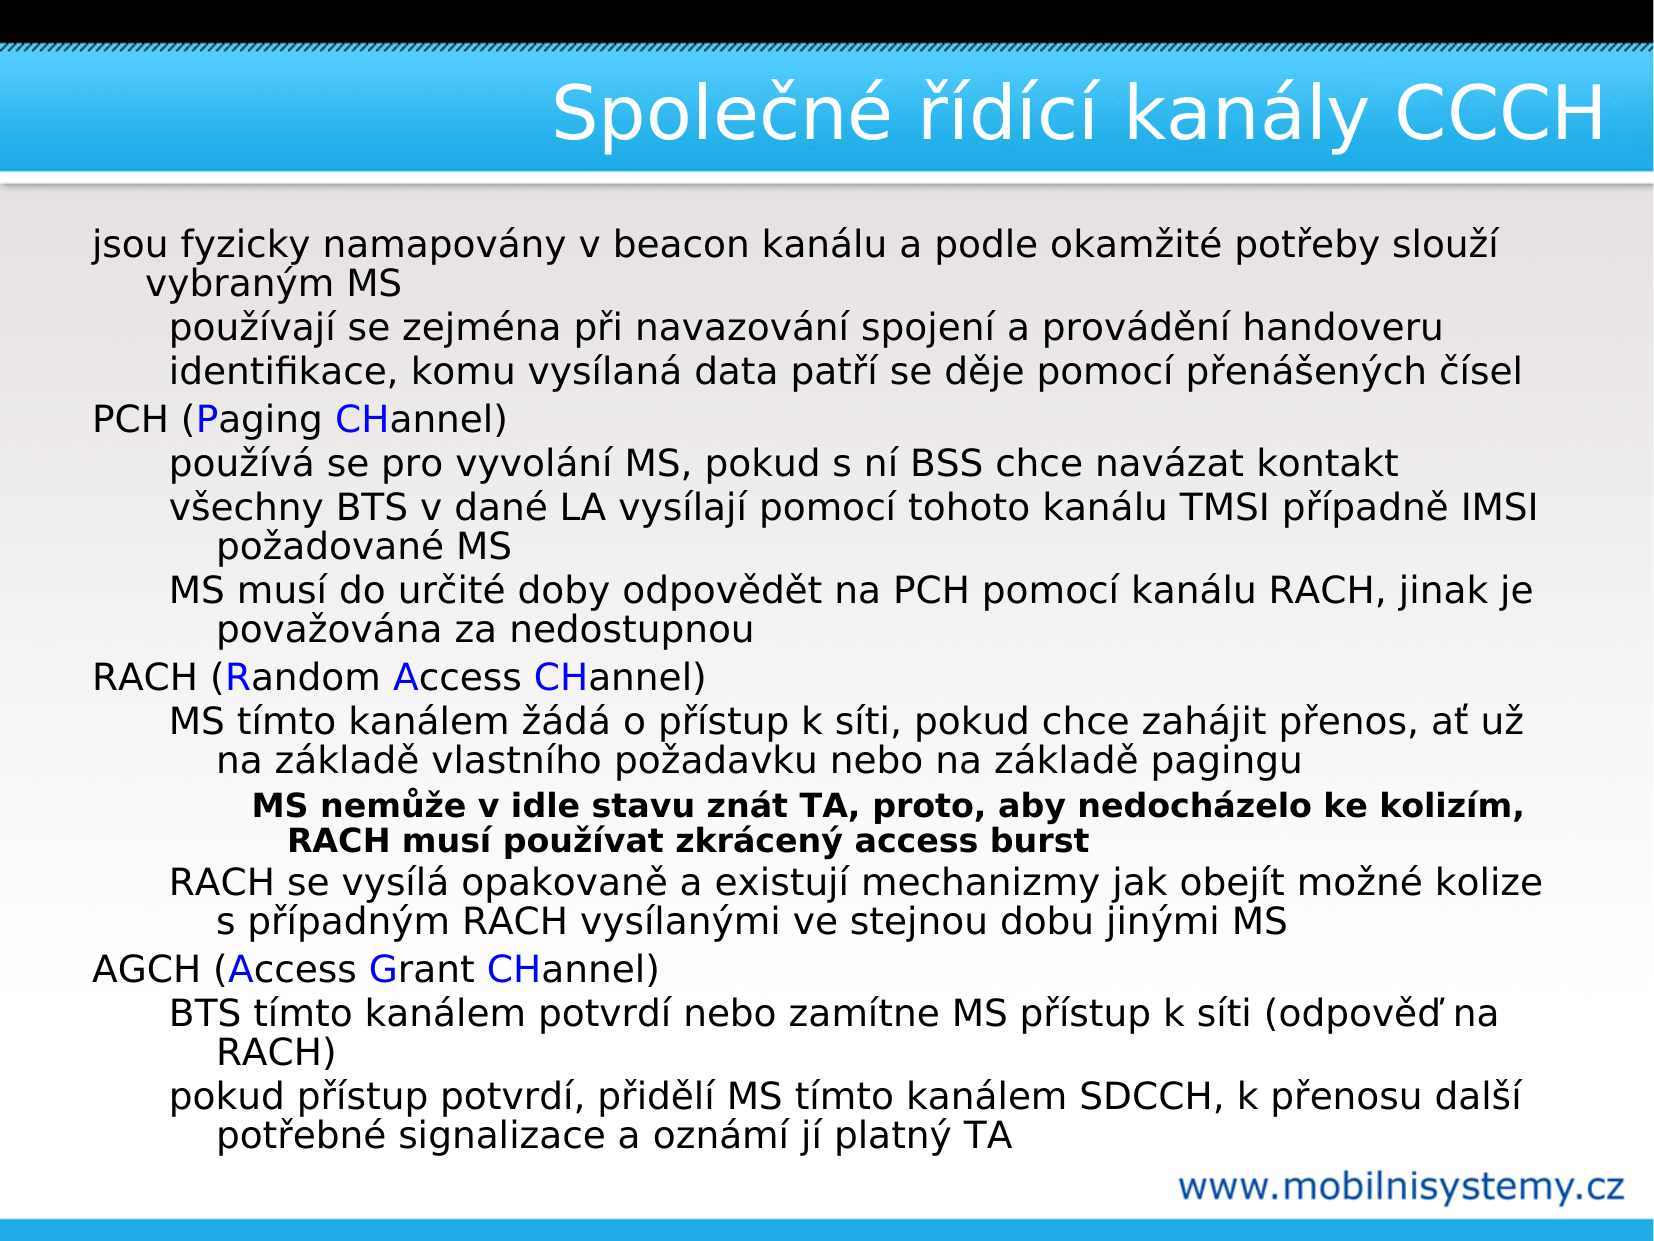

# Společné řídící kanály CCCH
jsou fyzicky namapovány v beacon kanálu a podle okamžité potřeby slouží vybraným MS
používají se zejména při navazování spojení a provádění handoveru
identifikace, komu vysílaná data patří se děje pomocí přenášených čísel
PCH (Paging CHannel)
používá se pro vyvolání MS, pokud s ní BSS chce navázat kontakt
všechny BTS v dané LA vysílají pomocí tohoto kanálu TMSI případně IMSI požadované MS
MS musí do určité doby odpovědět na PCH pomocí kanálu RACH, jinak je považována za nedostupnou
RACH (Random Access CHannel)
MS tímto kanálem žádá o přístup k síti, pokud chce zahájit přenos, ať už na základě vlastního požadavku nebo na základě pagingu
MS nemůže v idle stavu znát TA, proto, aby nedocházelo ke kolizím, RACH musí používat zkrácený access burst
RACH se vysílá opakovaně a existují mechanizmy jak obejít možné kolize s případným RACH vysílanými ve stejnou dobu jinými MS
AGCH (Access Grant CHannel)
BTS tímto kanálem potvrdí nebo zamítne MS přístup k síti (odpověď na RACH)
pokud přístup potvrdí, přidělí MS tímto kanálem SDCCH, k přenosu další potřebné signalizace a oznámí jí platný TA